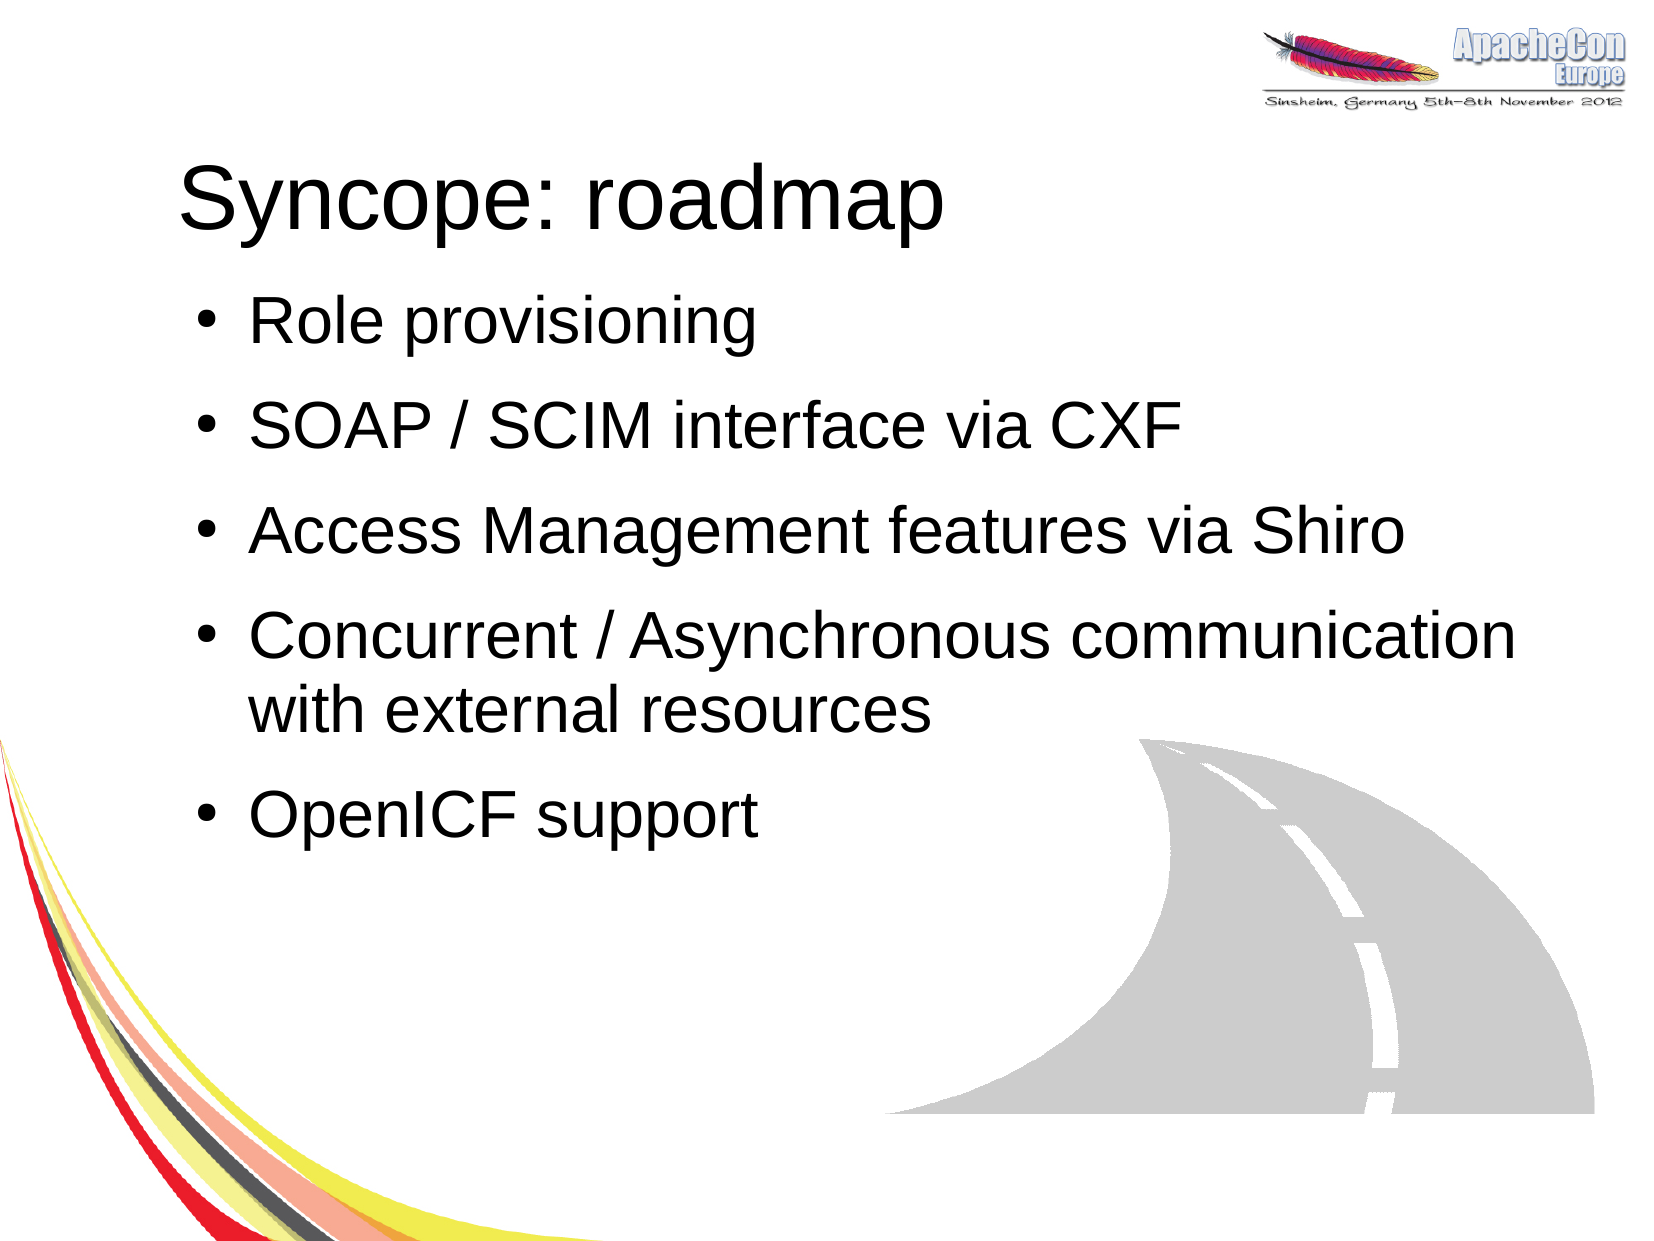

# Syncope: roadmap
Role provisioning
SOAP / SCIM interface via CXF
Access Management features via Shiro
Concurrent / Asynchronous communication with external resources
OpenICF support